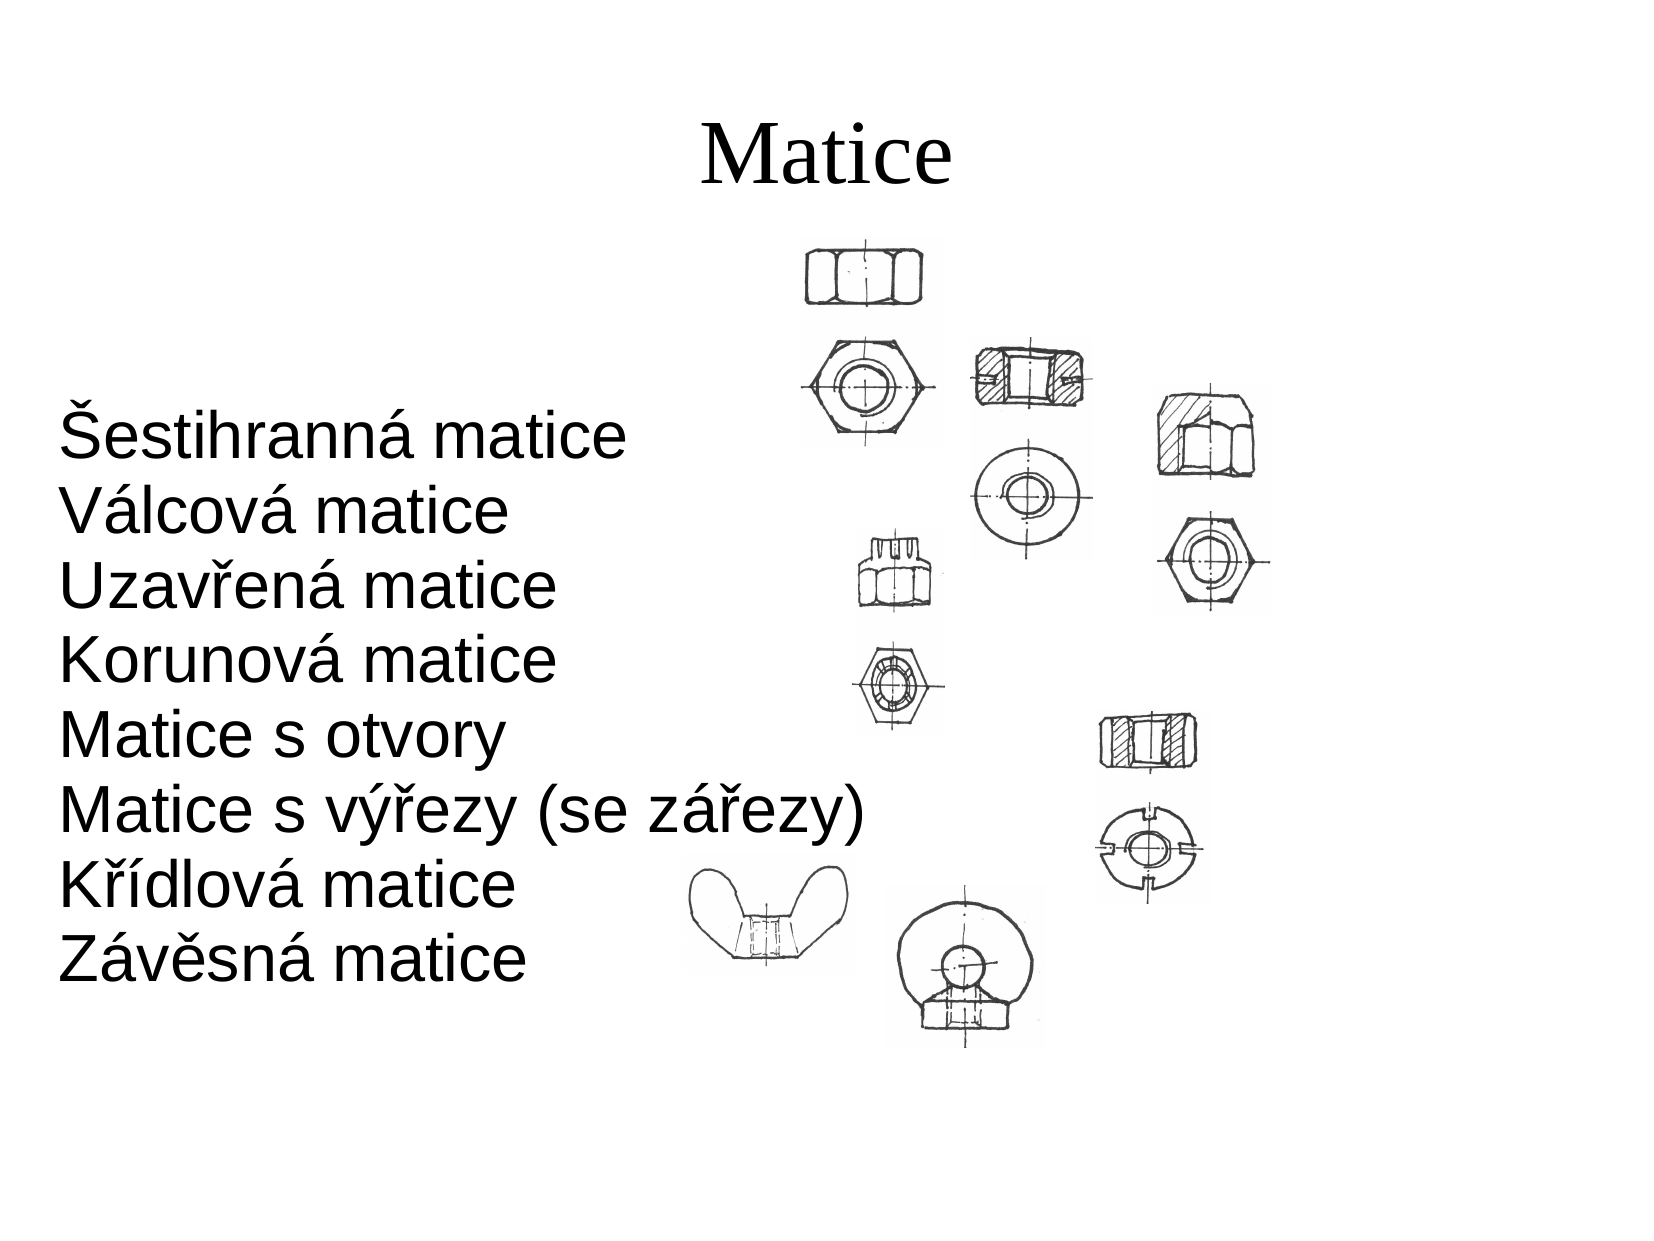

# Matice
Šestihranná matice
Válcová matice
Uzavřená matice
Korunová matice
Matice s otvory
Matice s výřezy (se zářezy)
Křídlová matice
Závěsná matice